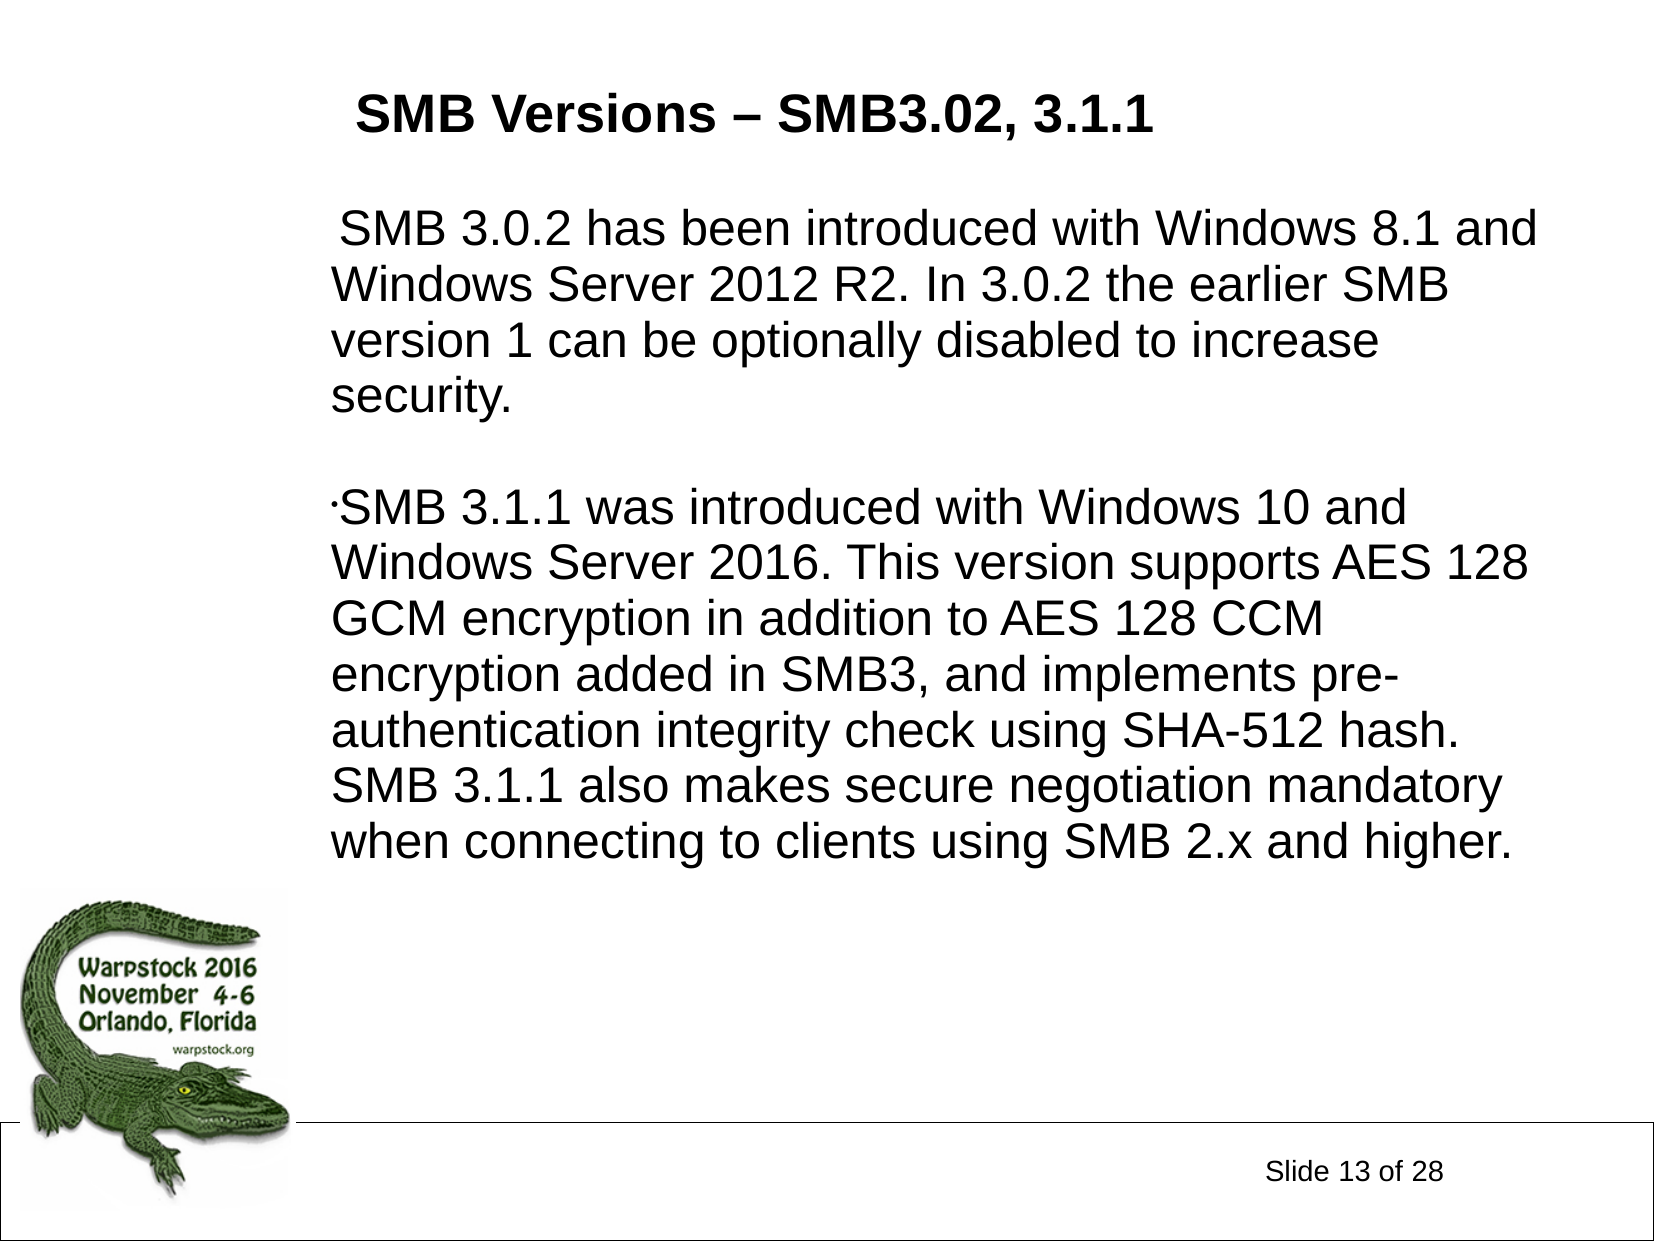

# SMB Versions – SMB3.02, 3.1.1
SMB 3.0.2 has been introduced with Windows 8.1 and Windows Server 2012 R2. In 3.0.2 the earlier SMB version 1 can be optionally disabled to increase security.
SMB 3.1.1 was introduced with Windows 10 and Windows Server 2016. This version supports AES 128 GCM encryption in addition to AES 128 CCM encryption added in SMB3, and implements pre-authentication integrity check using SHA-512 hash. SMB 3.1.1 also makes secure negotiation mandatory when connecting to clients using SMB 2.x and higher.